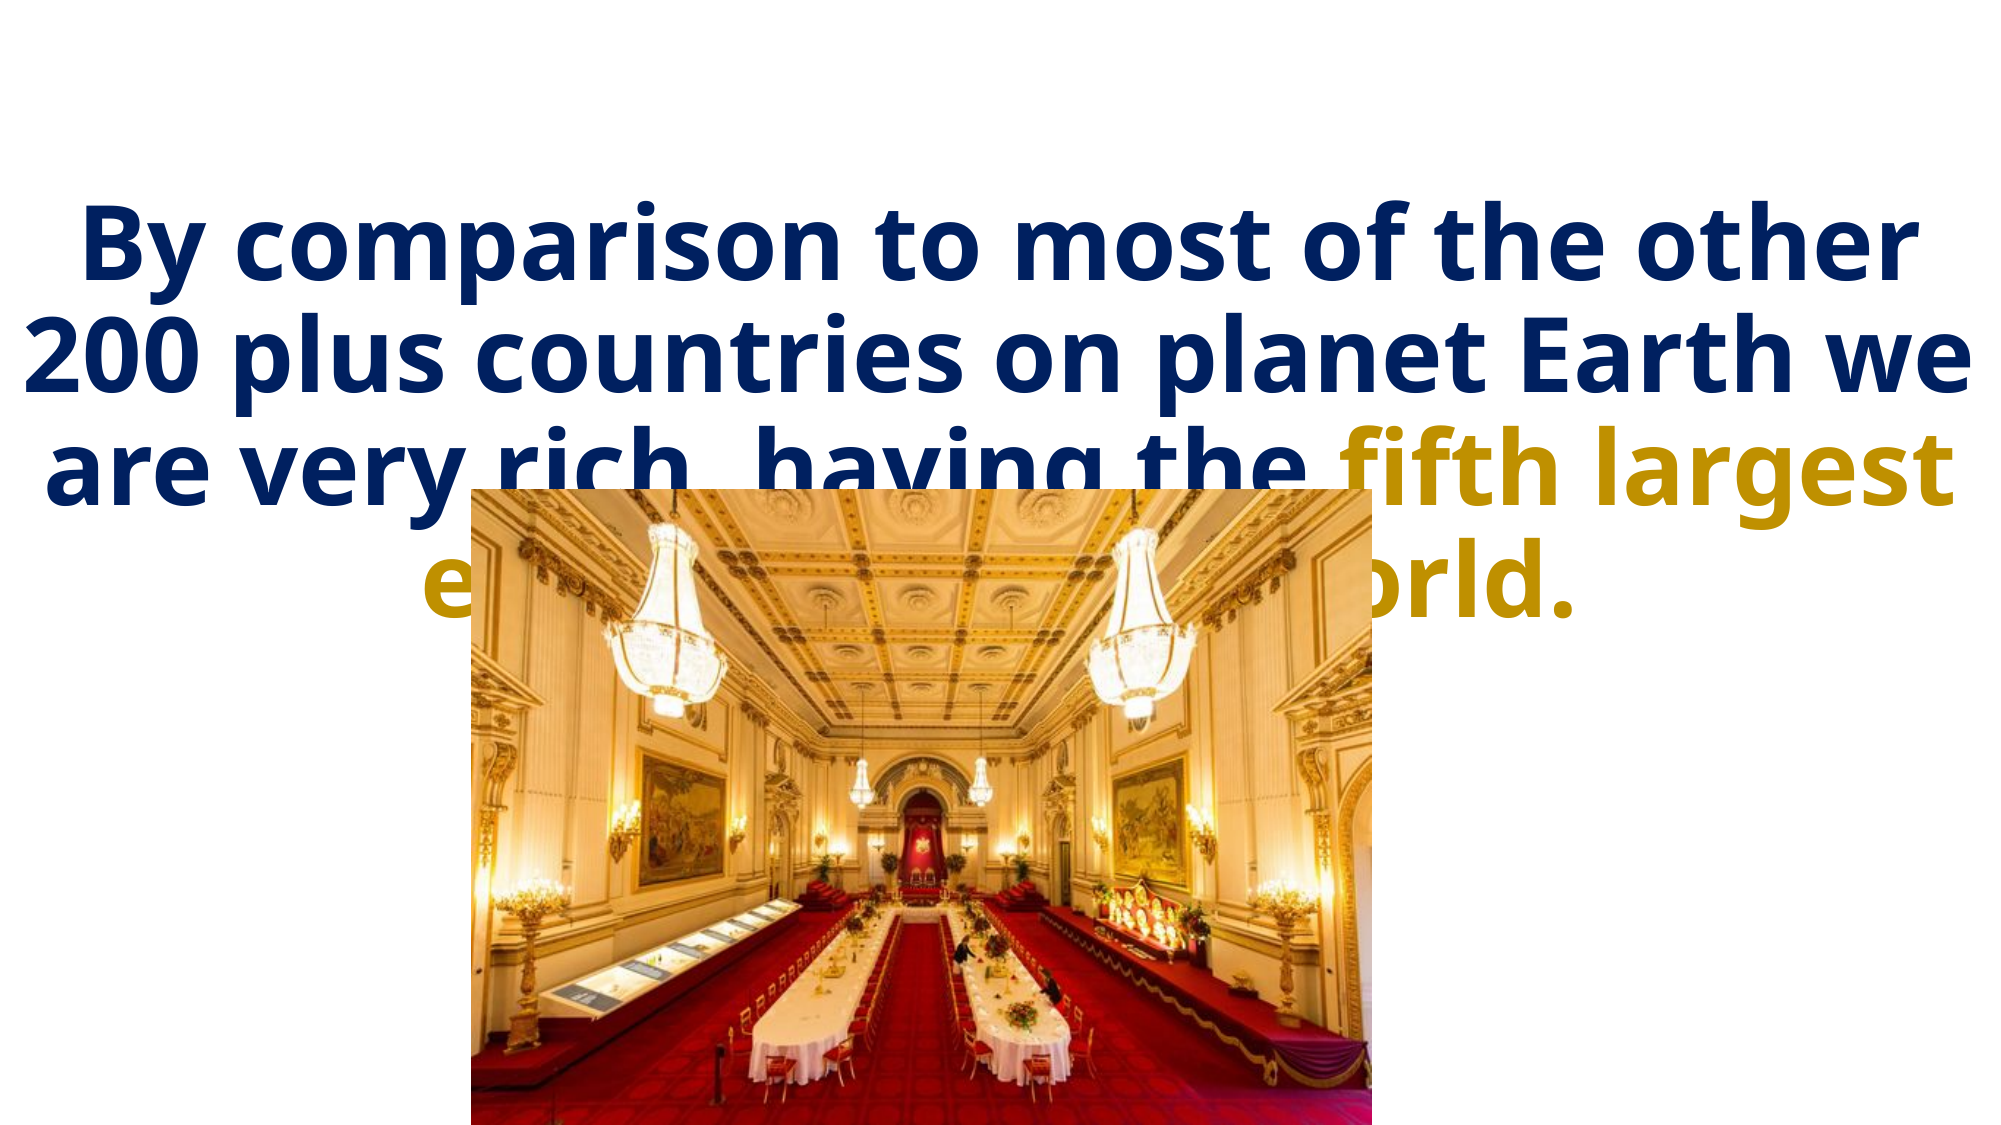

# By comparison to most of the other 200 plus countries on planet Earth we are very rich, having the fifth largest economy in the world.